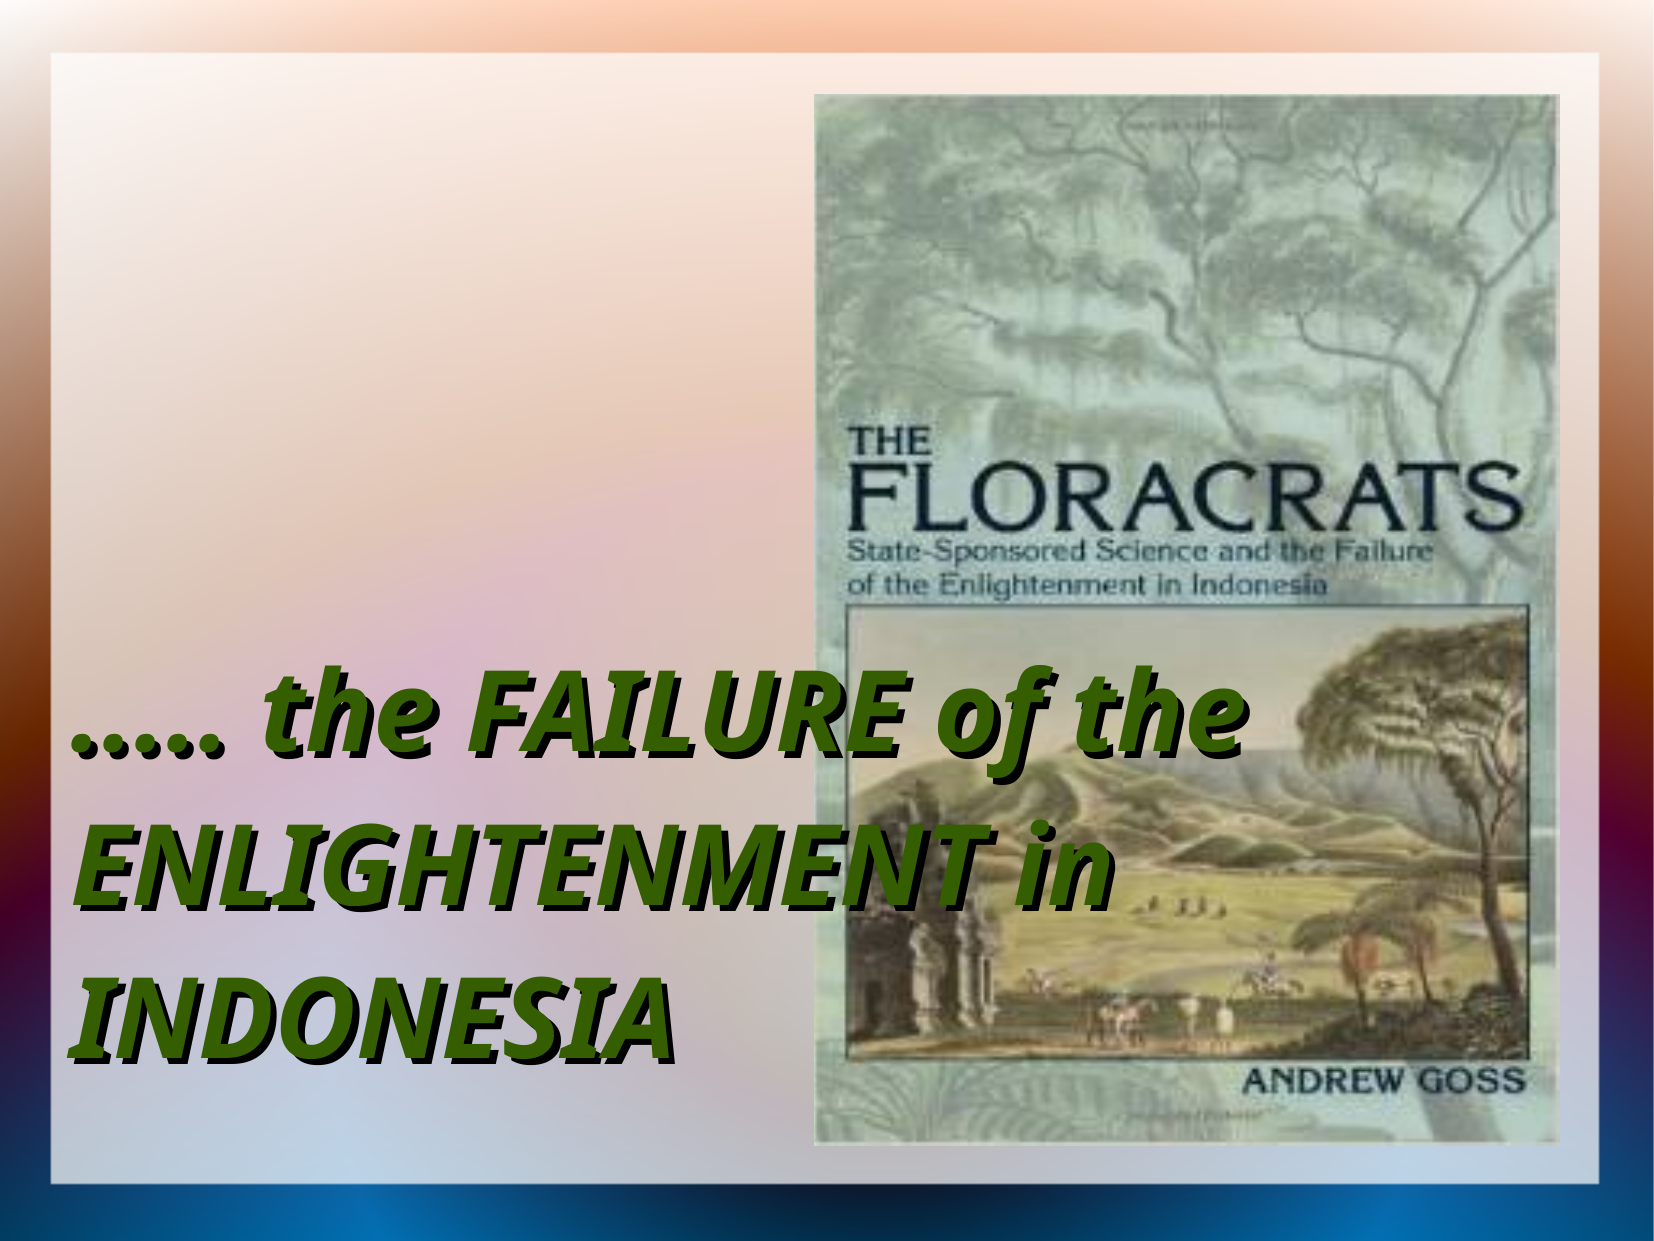

# ..... the FAILURE of the ENLIGHTENMENT in INDONESIA